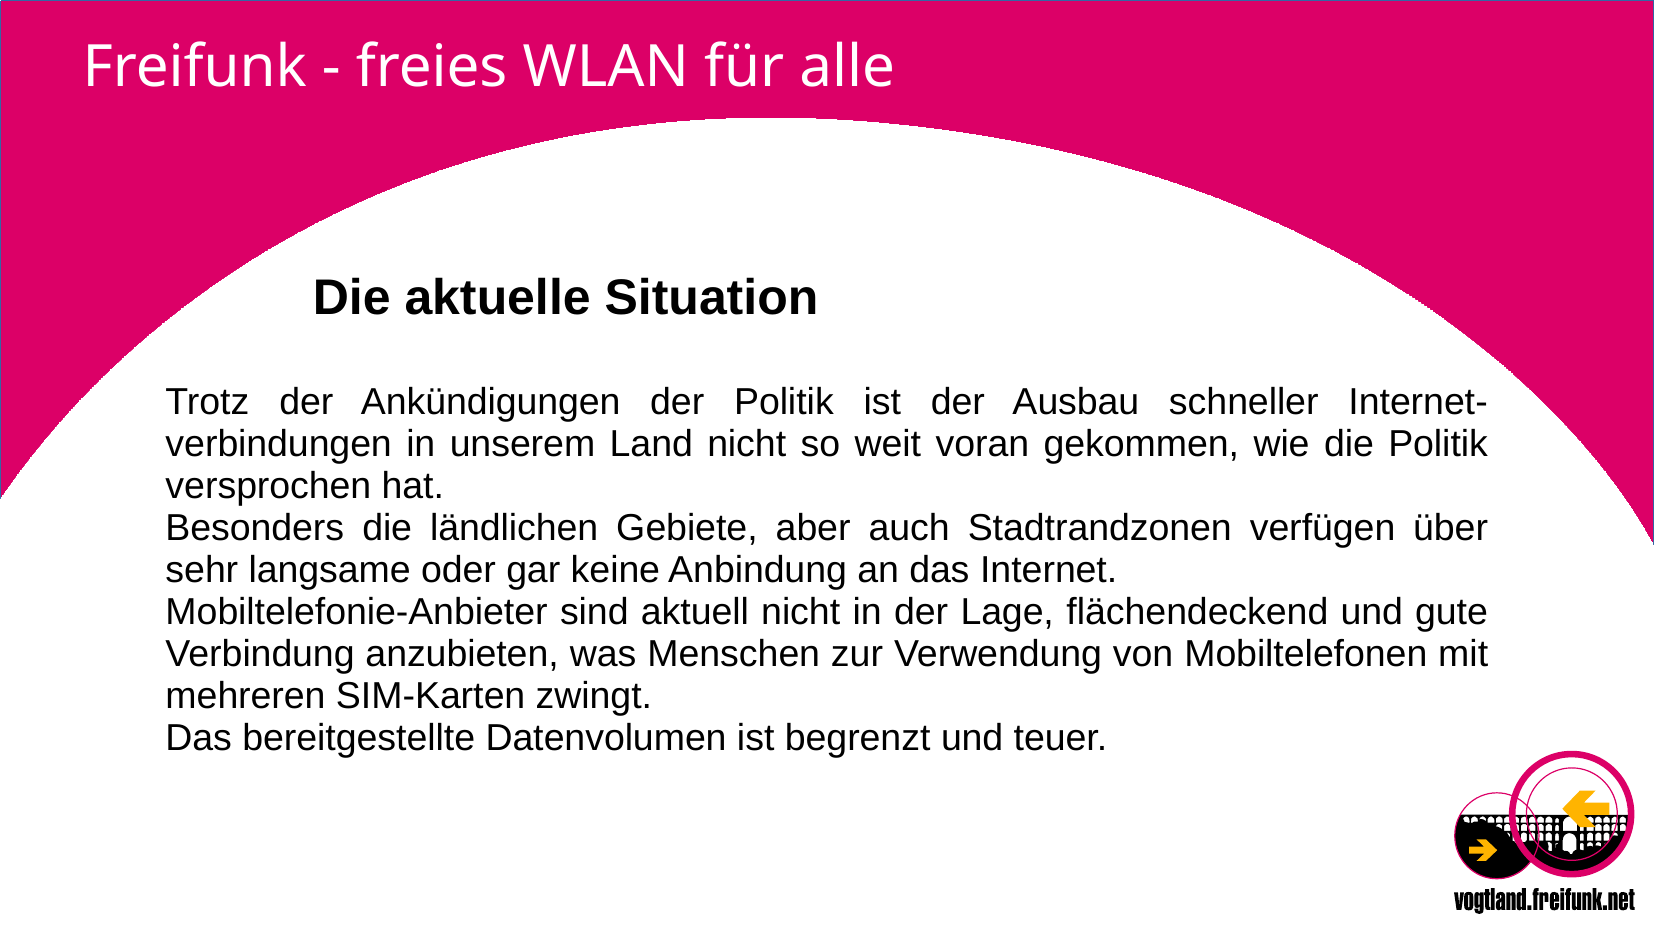

# Freifunk - freies WLAN für alle
		Die aktuelle Situation
Trotz der Ankündigungen der Politik ist der Ausbau schneller Internet-verbindungen in unserem Land nicht so weit voran gekommen, wie die Politik versprochen hat.
Besonders die ländlichen Gebiete, aber auch Stadtrandzonen verfügen über sehr langsame oder gar keine Anbindung an das Internet.
Mobiltelefonie-Anbieter sind aktuell nicht in der Lage, flächendeckend und gute Verbindung anzubieten, was Menschen zur Verwendung von Mobiltelefonen mit mehreren SIM-Karten zwingt.
Das bereitgestellte Datenvolumen ist begrenzt und teuer.